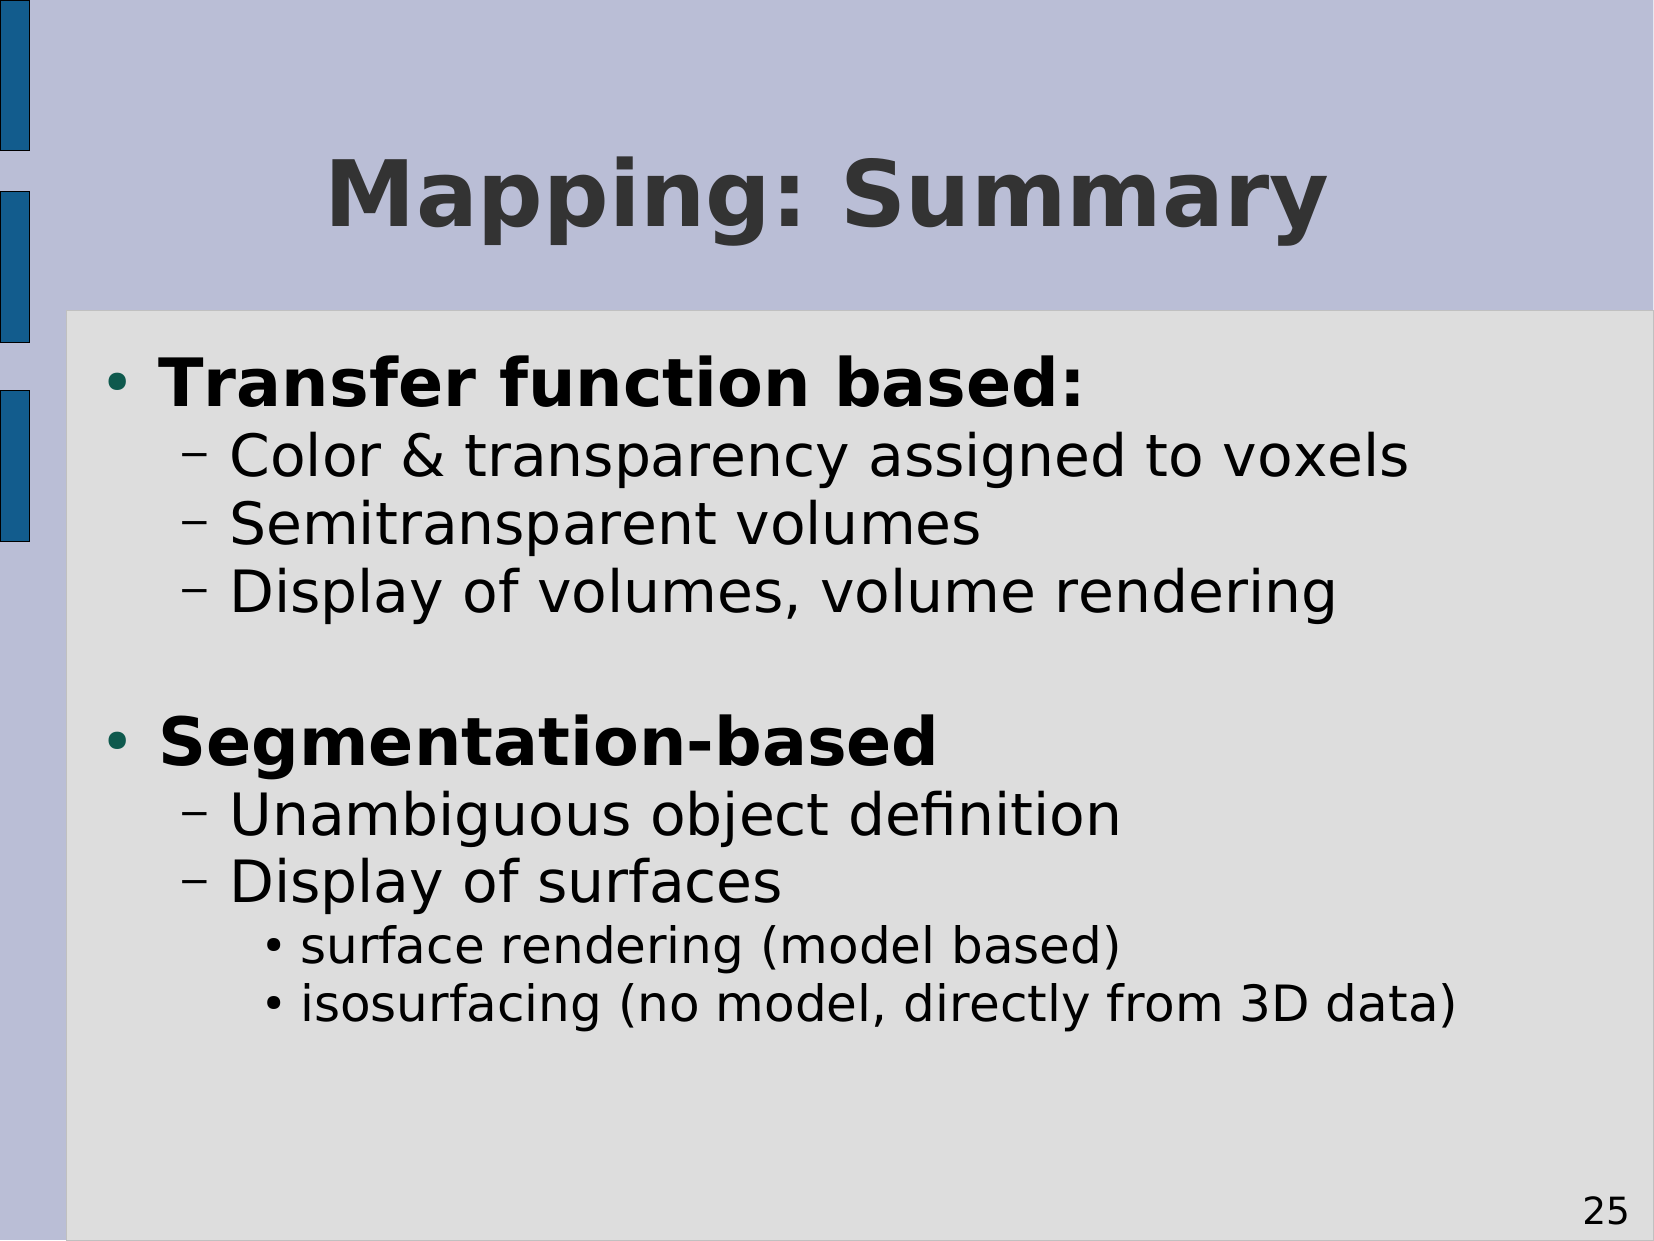

# Mapping: Summary
Transfer function based:
Color & transparency assigned to voxels
Semitransparent volumes
Display of volumes, volume rendering
Segmentation-based
Unambiguous object definition
Display of surfaces
surface rendering (model based)
isosurfacing (no model, directly from 3D data)